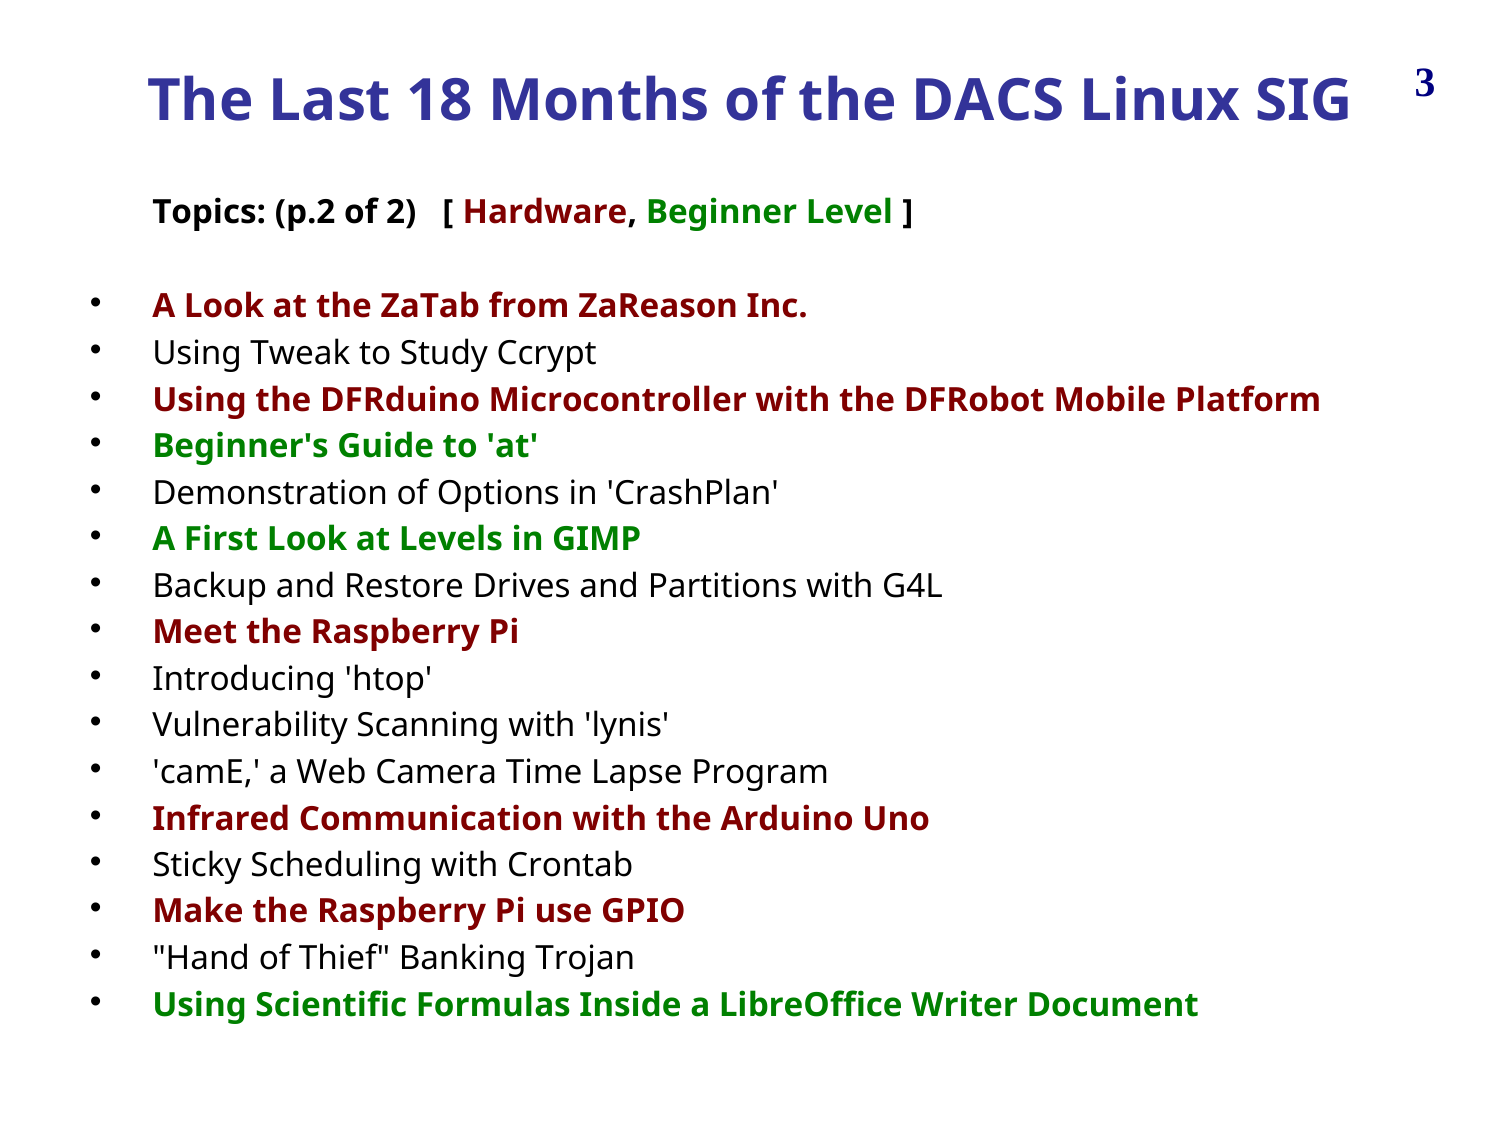

# The Last 18 Months of the DACS Linux SIG
3
Topics: (p.2 of 2) [ Hardware, Beginner Level ]
A Look at the ZaTab from ZaReason Inc.
Using Tweak to Study Ccrypt
Using the DFRduino Microcontroller with the DFRobot Mobile Platform
Beginner's Guide to 'at'
Demonstration of Options in 'CrashPlan'
A First Look at Levels in GIMP
Backup and Restore Drives and Partitions with G4L
Meet the Raspberry Pi
Introducing 'htop'
Vulnerability Scanning with 'lynis'
'camE,' a Web Camera Time Lapse Program
Infrared Communication with the Arduino Uno
Sticky Scheduling with Crontab
Make the Raspberry Pi use GPIO
"Hand of Thief" Banking Trojan
Using Scientific Formulas Inside a LibreOffice Writer Document